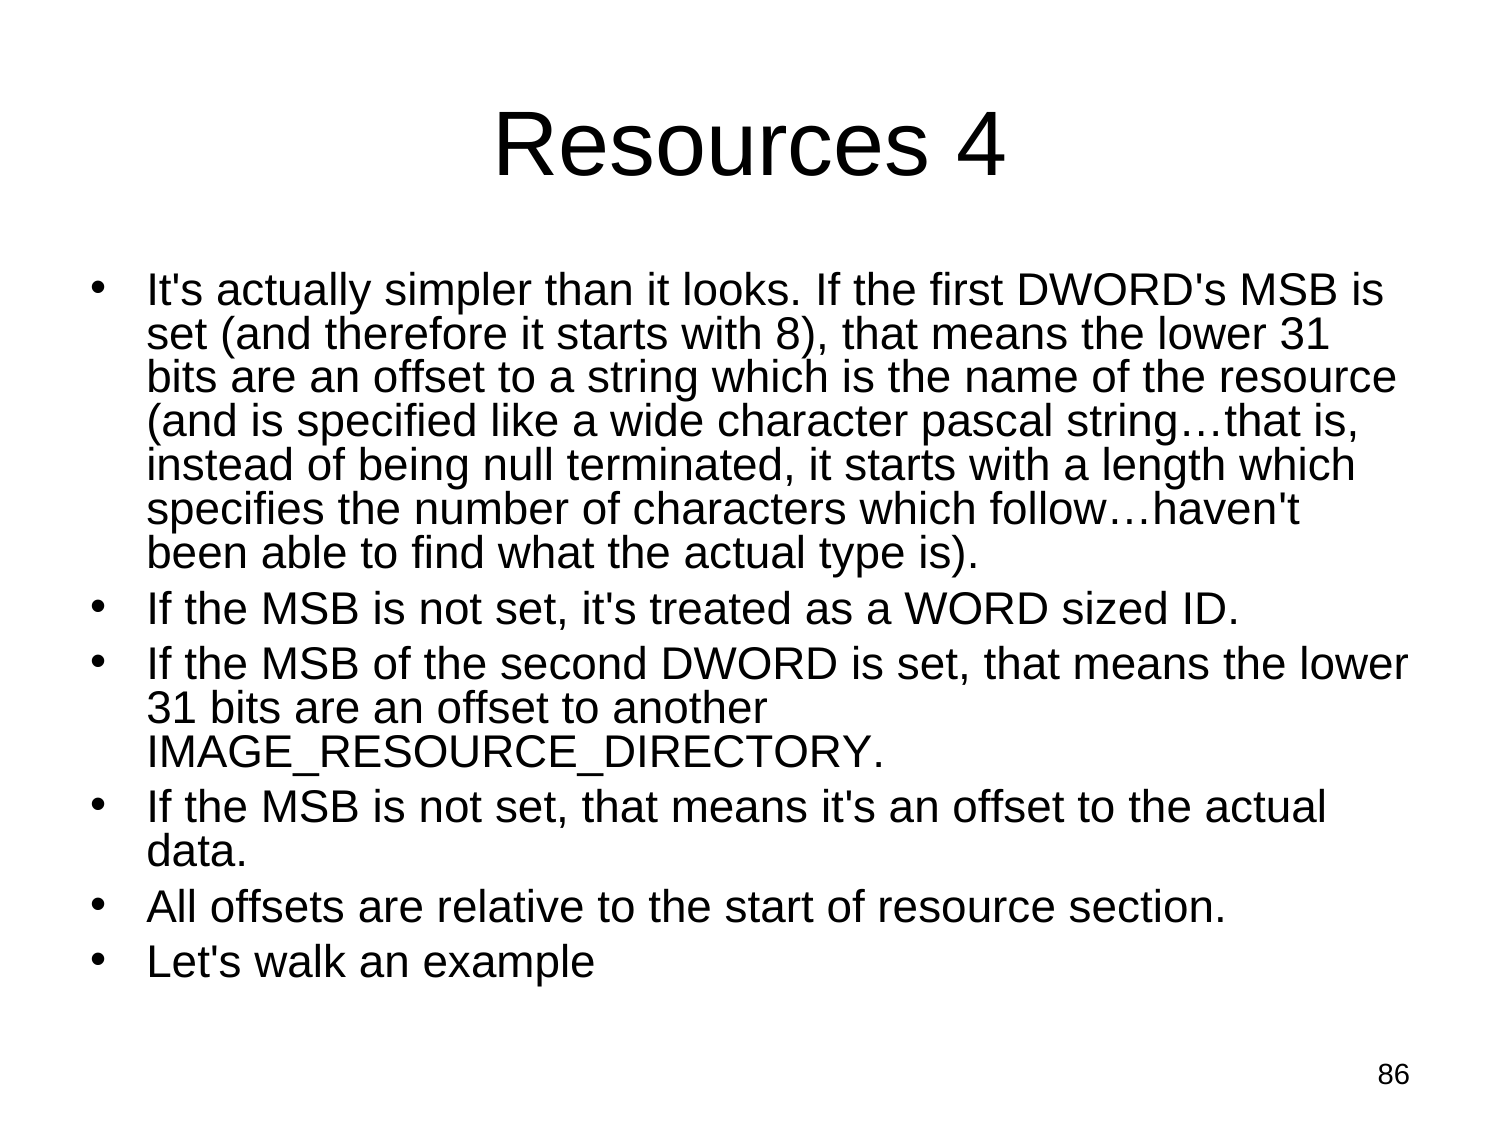

# Resources 4
It's actually simpler than it looks. If the first DWORD's MSB is set (and therefore it starts with 8), that means the lower 31 bits are an offset to a string which is the name of the resource (and is specified like a wide character pascal string…that is, instead of being null terminated, it starts with a length which specifies the number of characters which follow…haven't been able to find what the actual type is).
If the MSB is not set, it's treated as a WORD sized ID.
If the MSB of the second DWORD is set, that means the lower 31 bits are an offset to another IMAGE_RESOURCE_DIRECTORY.
If the MSB is not set, that means it's an offset to the actual data.
All offsets are relative to the start of resource section.
Let's walk an example